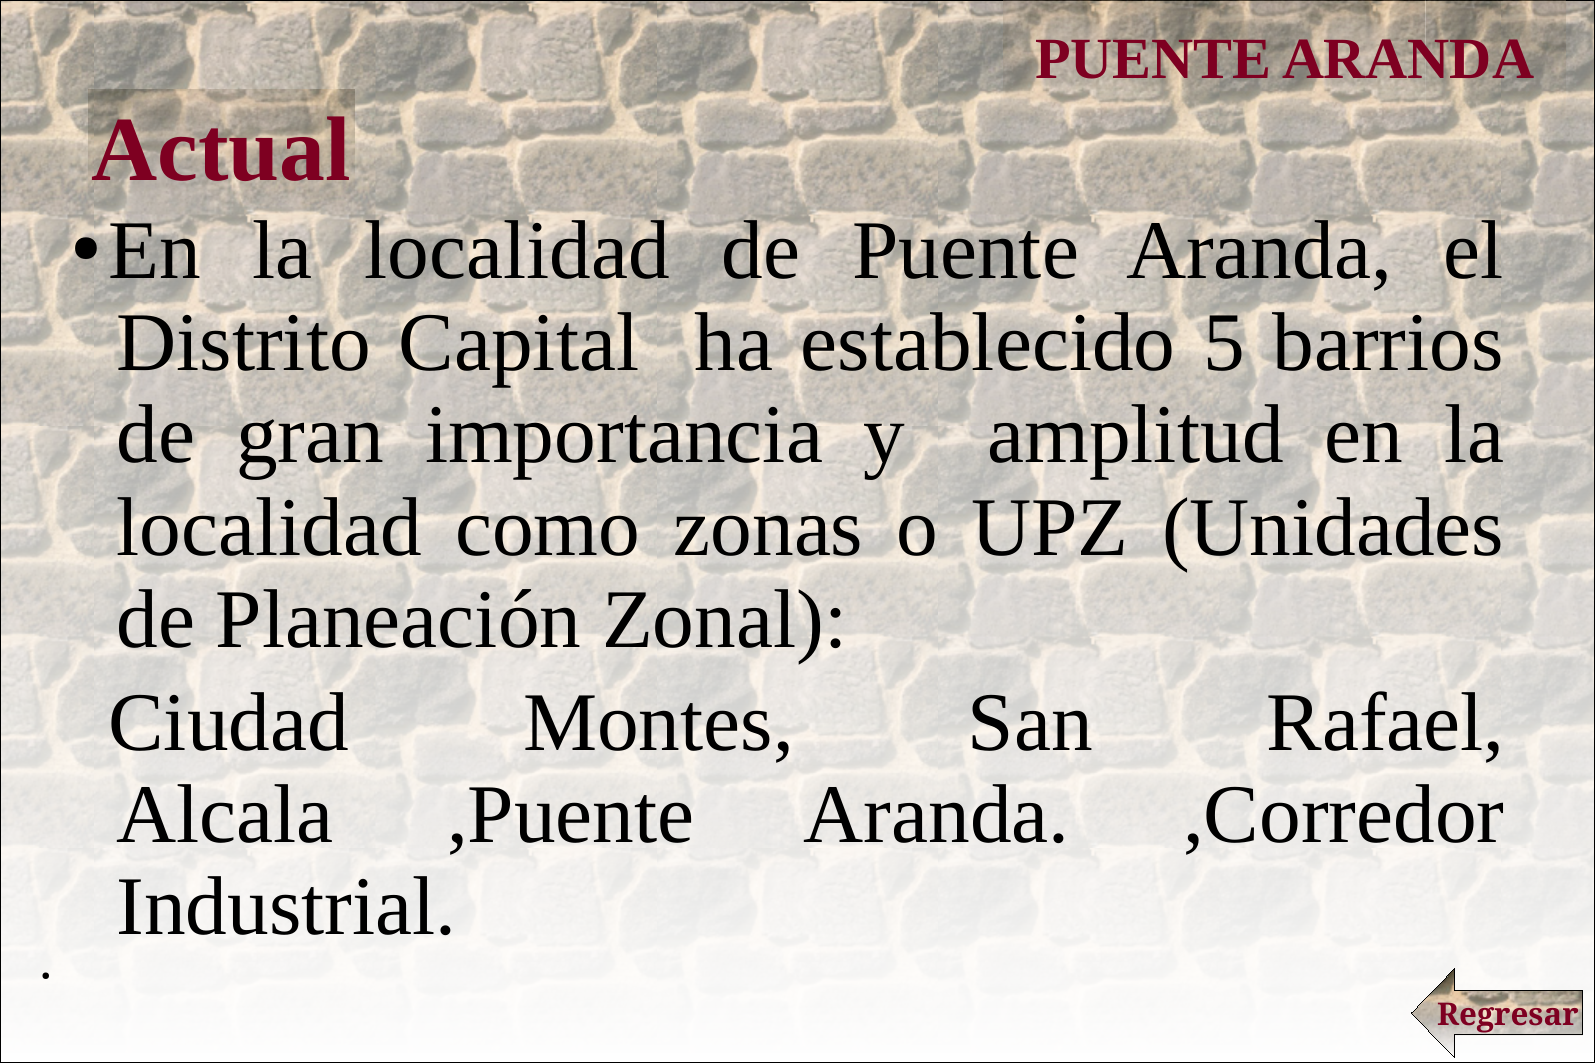

PUENTE ARANDA
Actual
# En la localidad de Puente Aranda, el Distrito Capital ha establecido 5 barrios de gran importancia y amplitud en la localidad como zonas o UPZ (Unidades de Planeación Zonal):
Ciudad Montes, San Rafael, Alcala ,Puente Aranda. ,Corredor Industrial.
Regresar